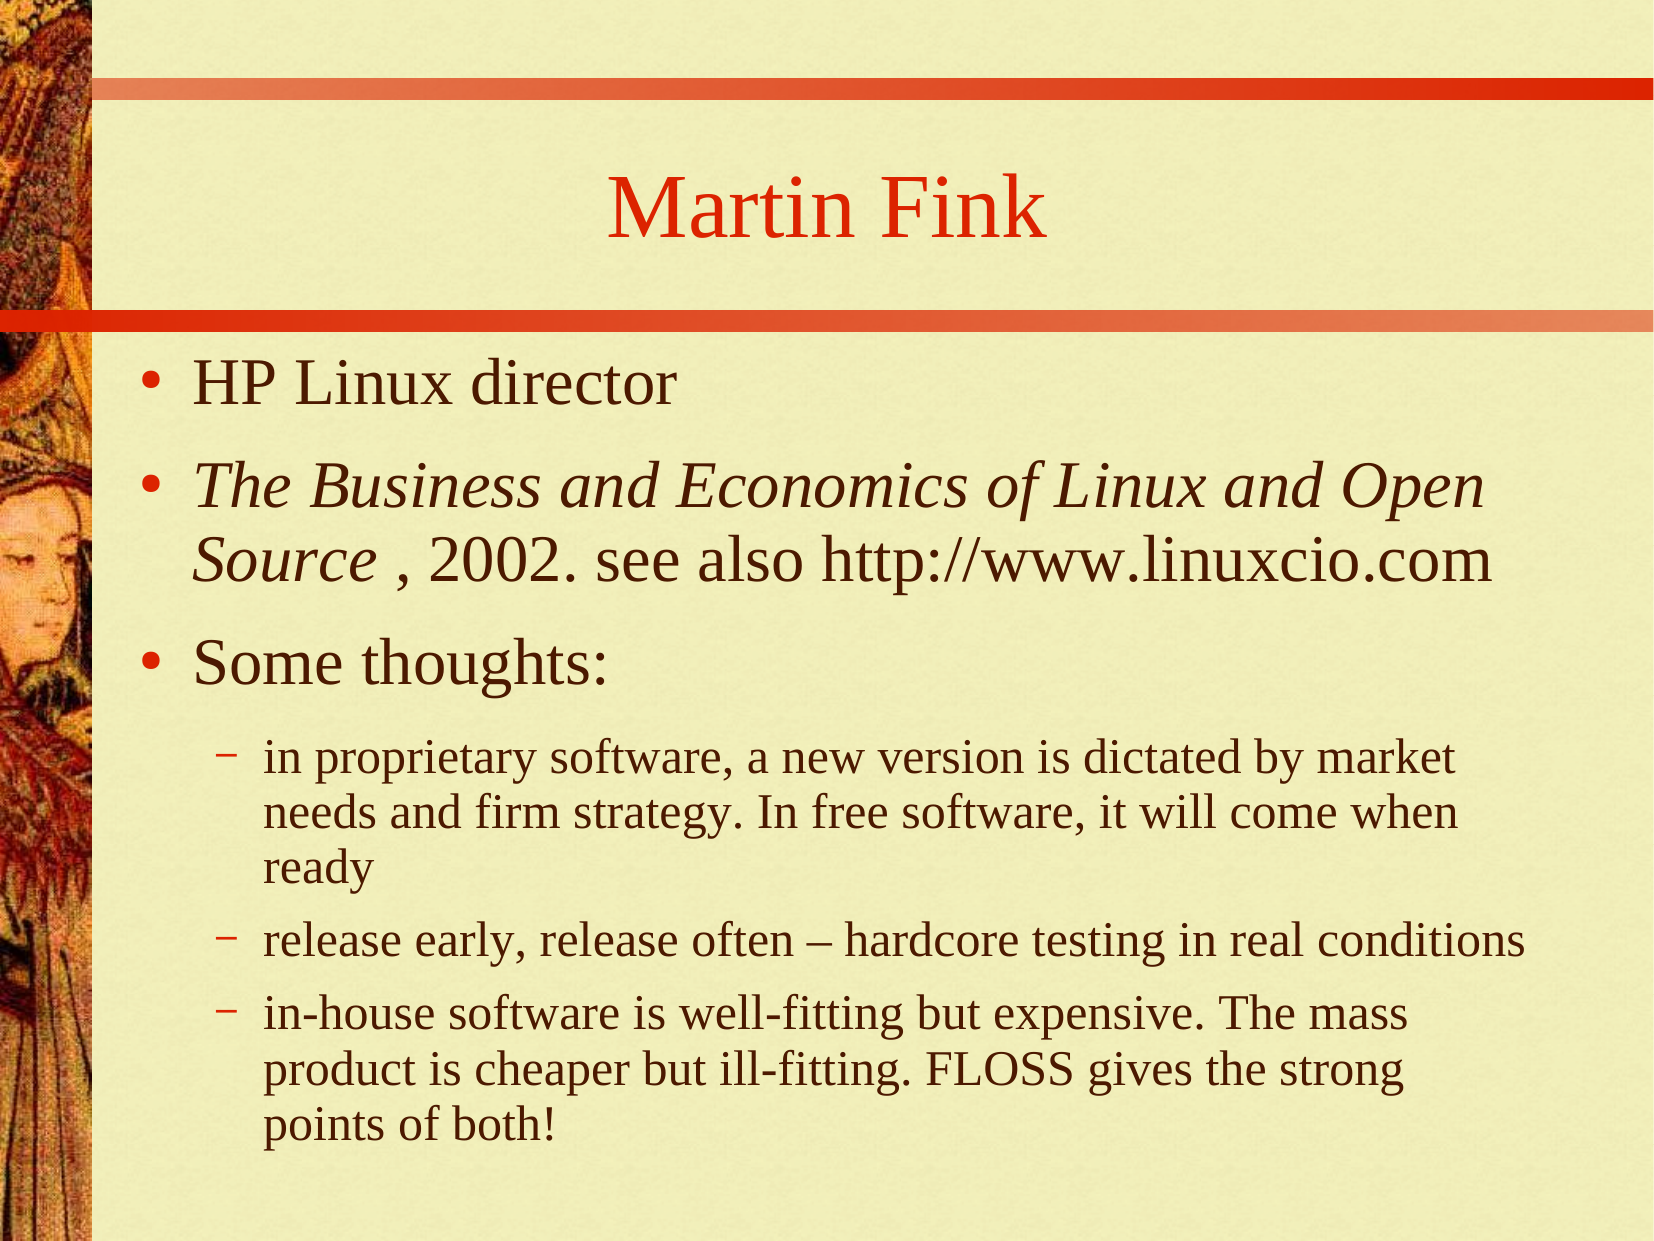

# Martin Fink
HP Linux director
The Business and Economics of Linux and Open Source , 2002. see also http://www.linuxcio.com
Some thoughts:
in proprietary software, a new version is dictated by market needs and firm strategy. In free software, it will come when ready
release early, release often – hardcore testing in real conditions
in-house software is well-fitting but expensive. The mass product is cheaper but ill-fitting. FLOSS gives the strong points of both!